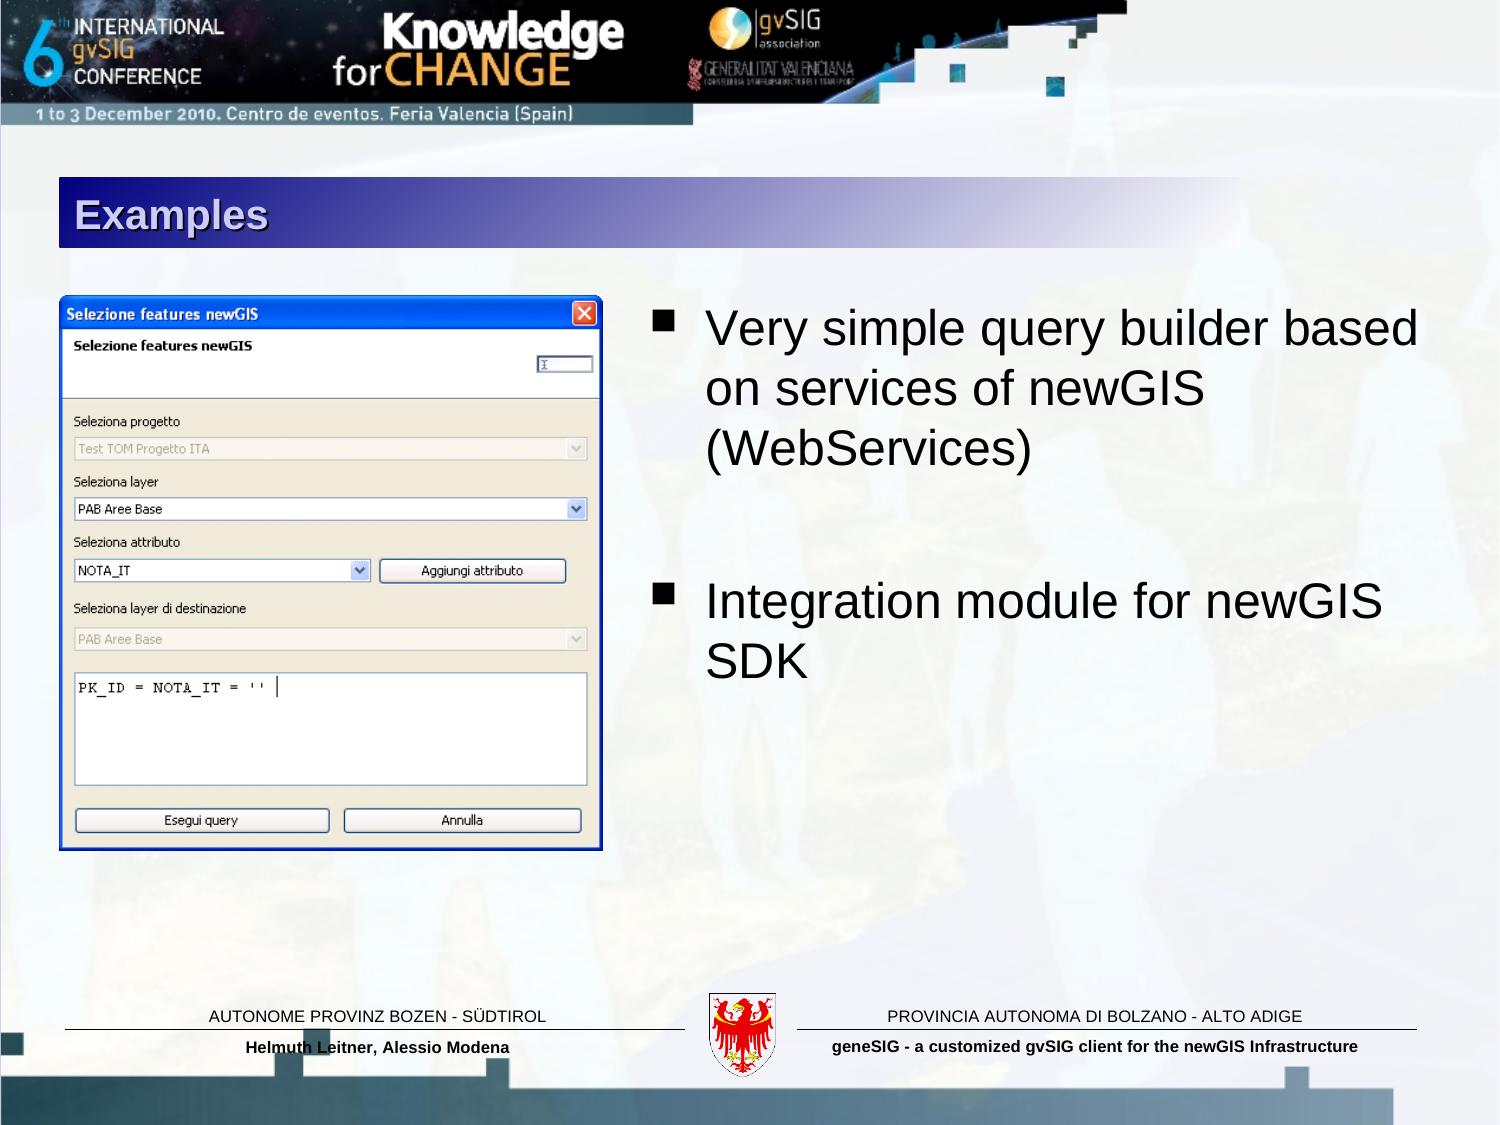

Examples
# Very simple query builder based on services of newGIS (WebServices)
Integration module for newGIS SDK